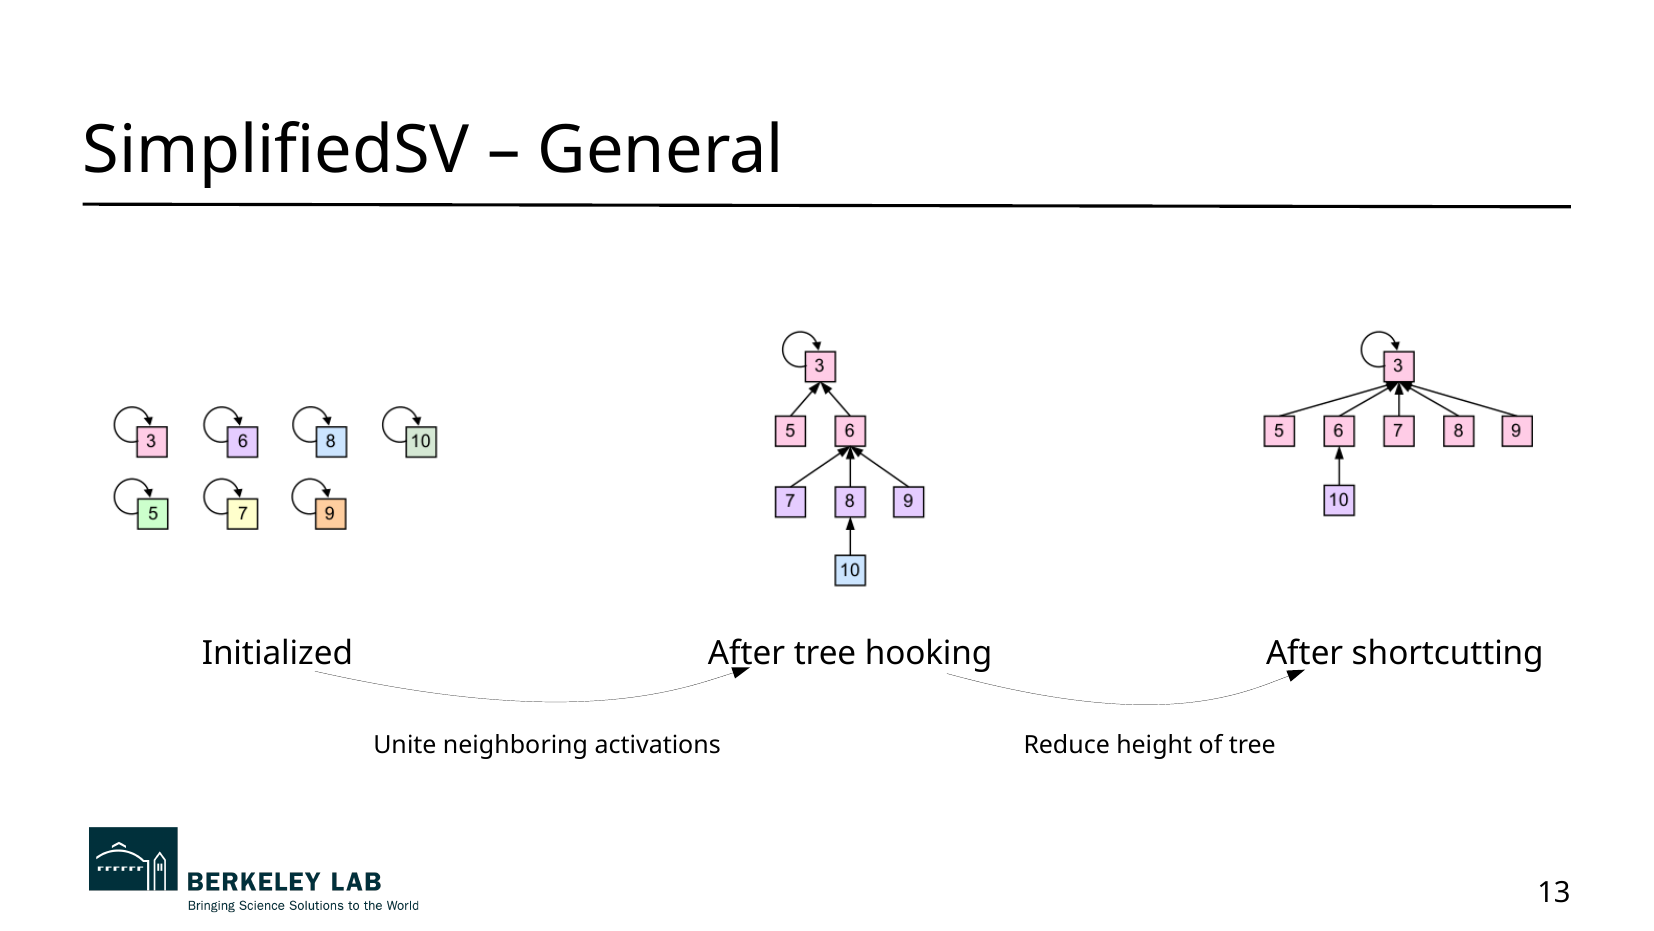

# SimplifiedSV – General
Initialized
After tree hooking
After shortcutting
Unite neighboring activations
Reduce height of tree
13